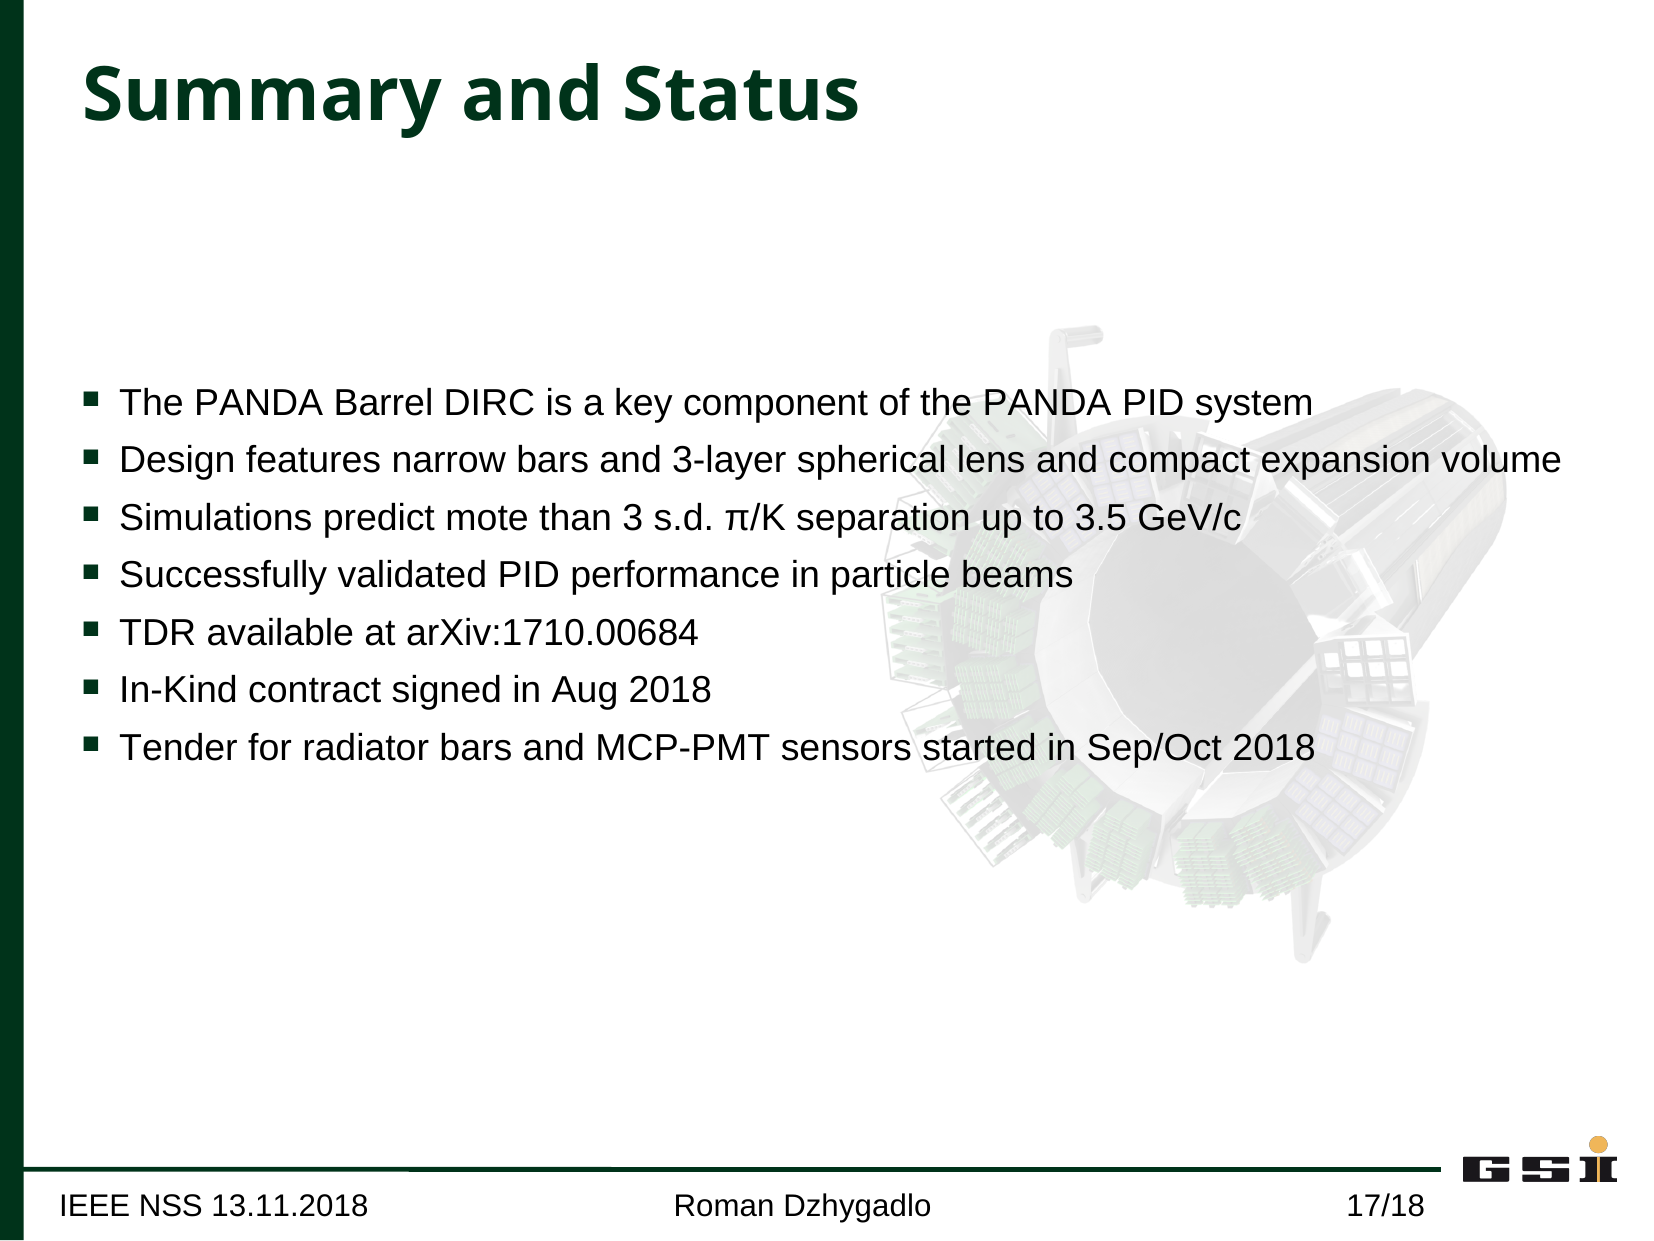

# Summary and Status
The PANDA Barrel DIRC is a key component of the PANDA PID system
Design features narrow bars and 3-layer spherical lens and compact expansion volume
Simulations predict mote than 3 s.d. π/K separation up to 3.5 GeV/c
Successfully validated PID performance in particle beams
TDR available at arXiv:1710.00684
In-Kind contract signed in Aug 2018
Tender for radiator bars and MCP-PMT sensors started in Sep/Oct 2018
IEEE NSS 13.11.2018 Roman Dzhygadlo
17